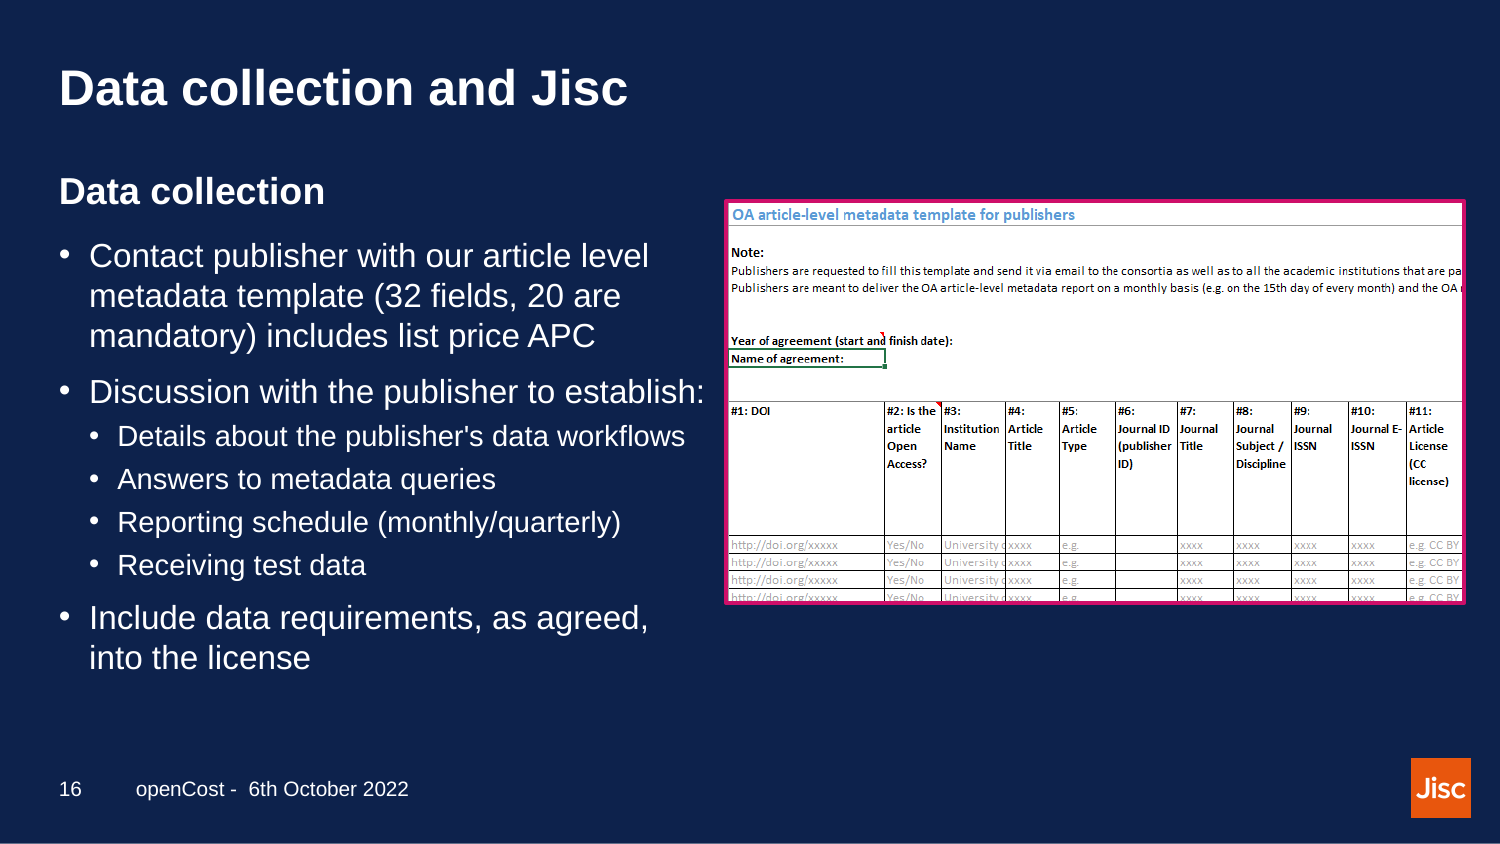

# Data collection and Jisc
Data collection
Contact publisher with our article level metadata template (32 fields, 20 are mandatory) includes list price APC
Discussion with the publisher to establish:
Details about the publisher's data workflows
Answers to metadata queries
Reporting schedule (monthly/quarterly)
Receiving test data
Include data requirements, as agreed, into the license
openCost - 6th October 2022